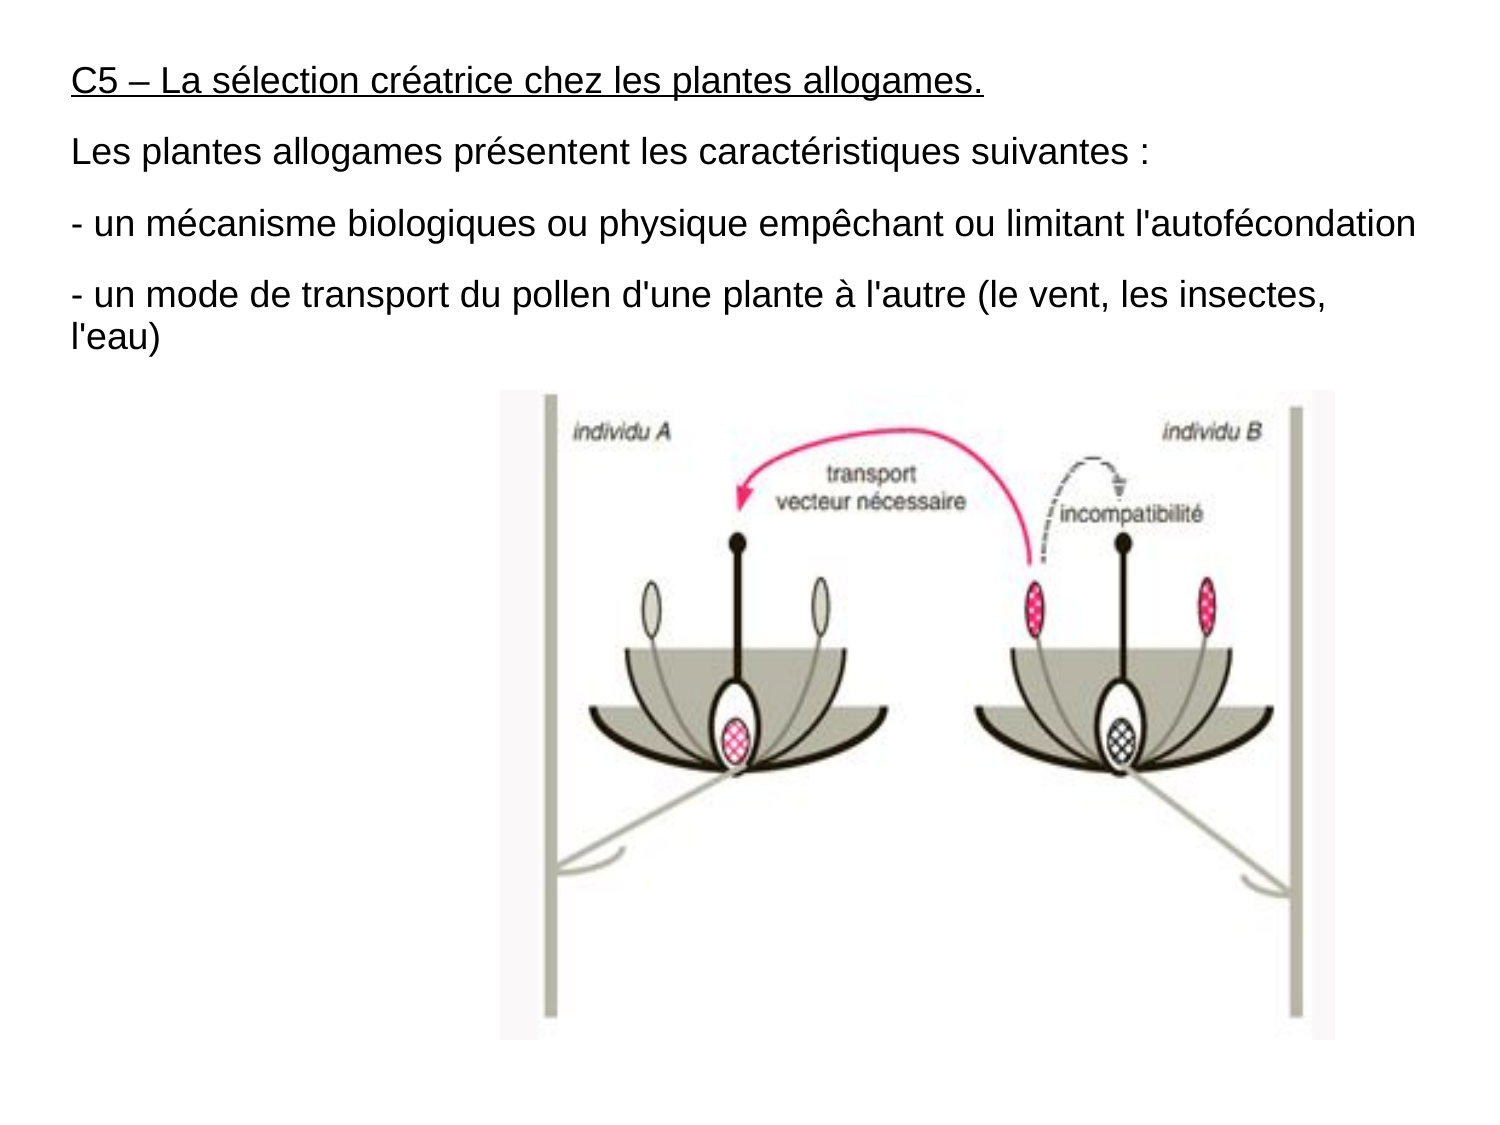

# C5 – La sélection créatrice chez les plantes allogames.
Les plantes allogames présentent les caractéristiques suivantes :
- un mécanisme biologiques ou physique empêchant ou limitant l'autofécondation
- un mode de transport du pollen d'une plante à l'autre (le vent, les insectes, l'eau)